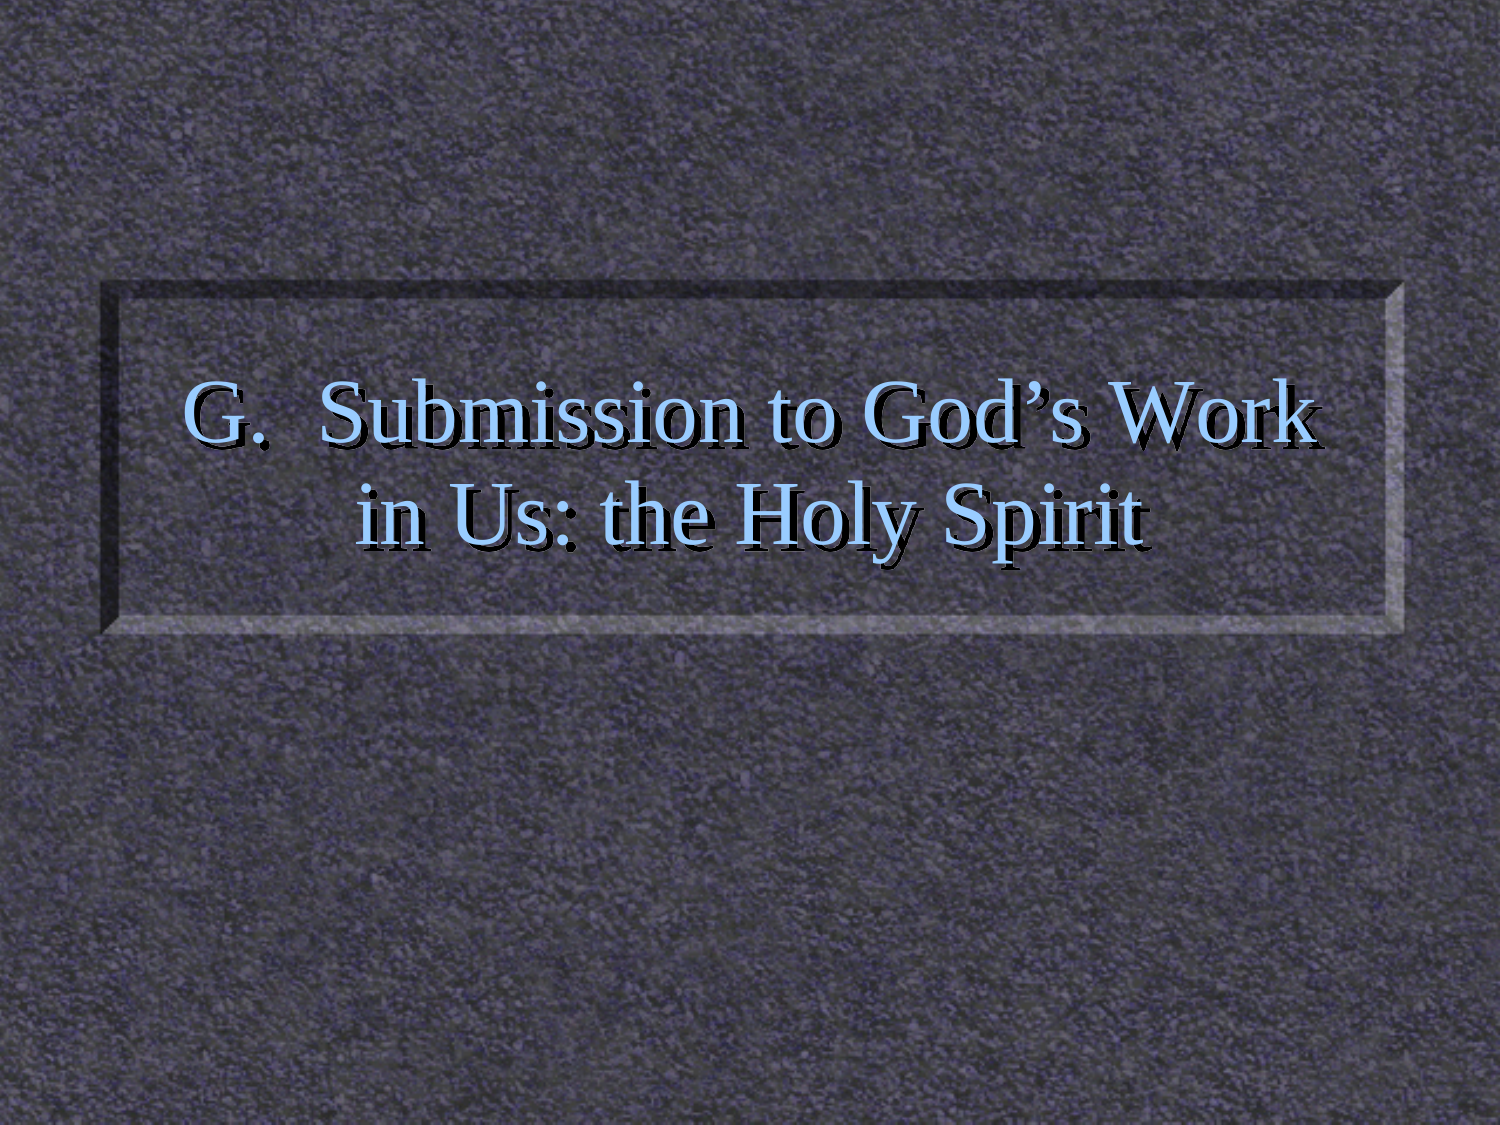

# G. Submission to God’s Work in Us: the Holy Spirit